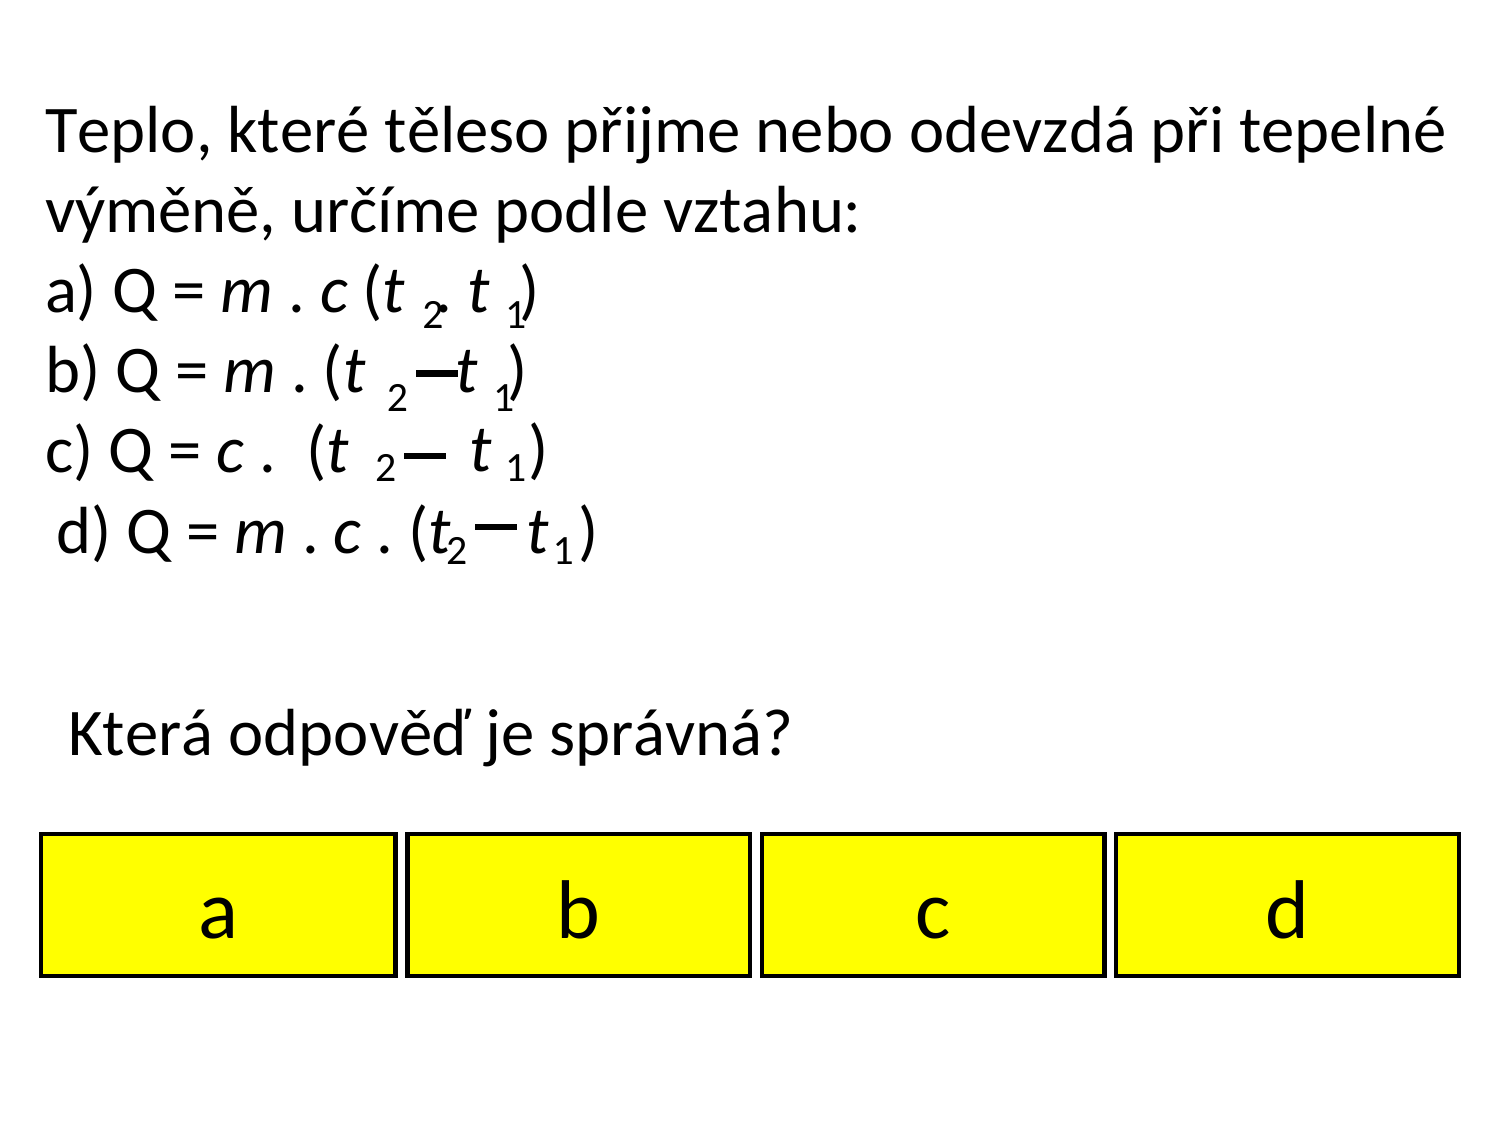

Teplo, které těleso přijme nebo odevzdá při tepelné
výměně, určíme podle vztahu:
 Q = m . c (t . t )
 Q = m . (t t )
 Q = c . (t
2
1
2
1
t
)
2
1
d) Q = m . c . (t t )
2
1
Která odpověď je správná?
a
b
c
d